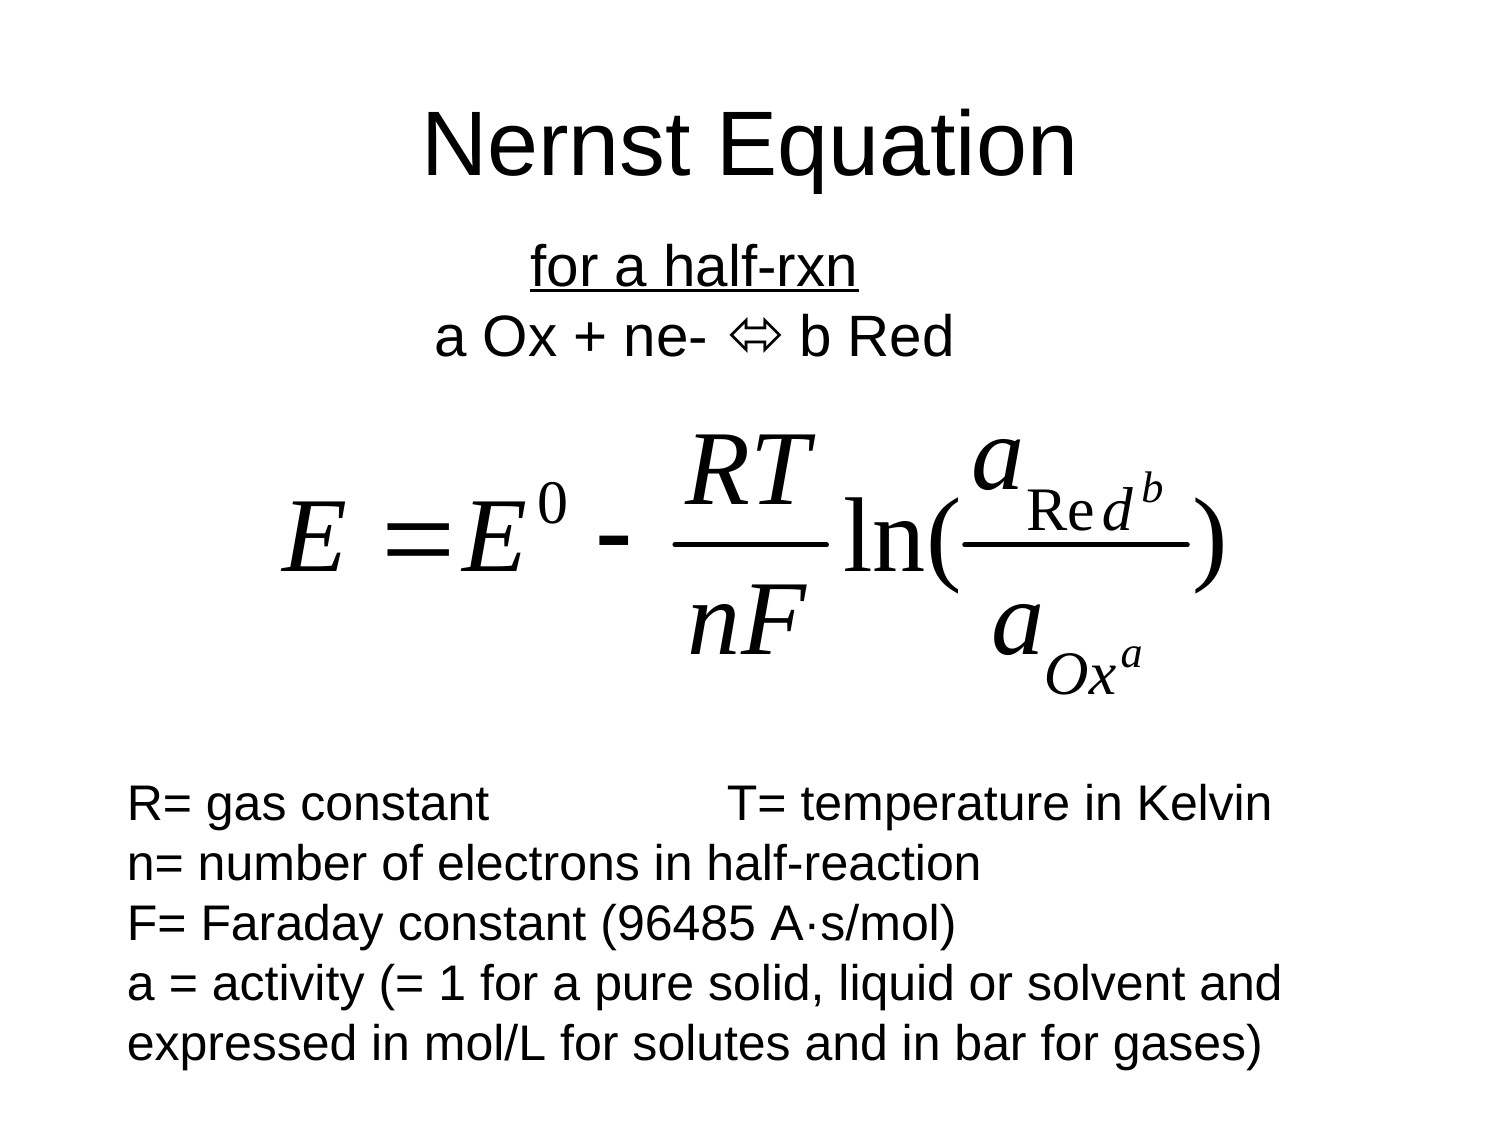

# Nernst Equation
for a half-rxn
a Ox + ne-  b Red
R= gas constant		T= temperature in Kelvin
n= number of electrons in half-reaction
F= Faraday constant (96485 A·s/mol)
a = activity (= 1 for a pure solid, liquid or solvent and expressed in mol/L for solutes and in bar for gases)